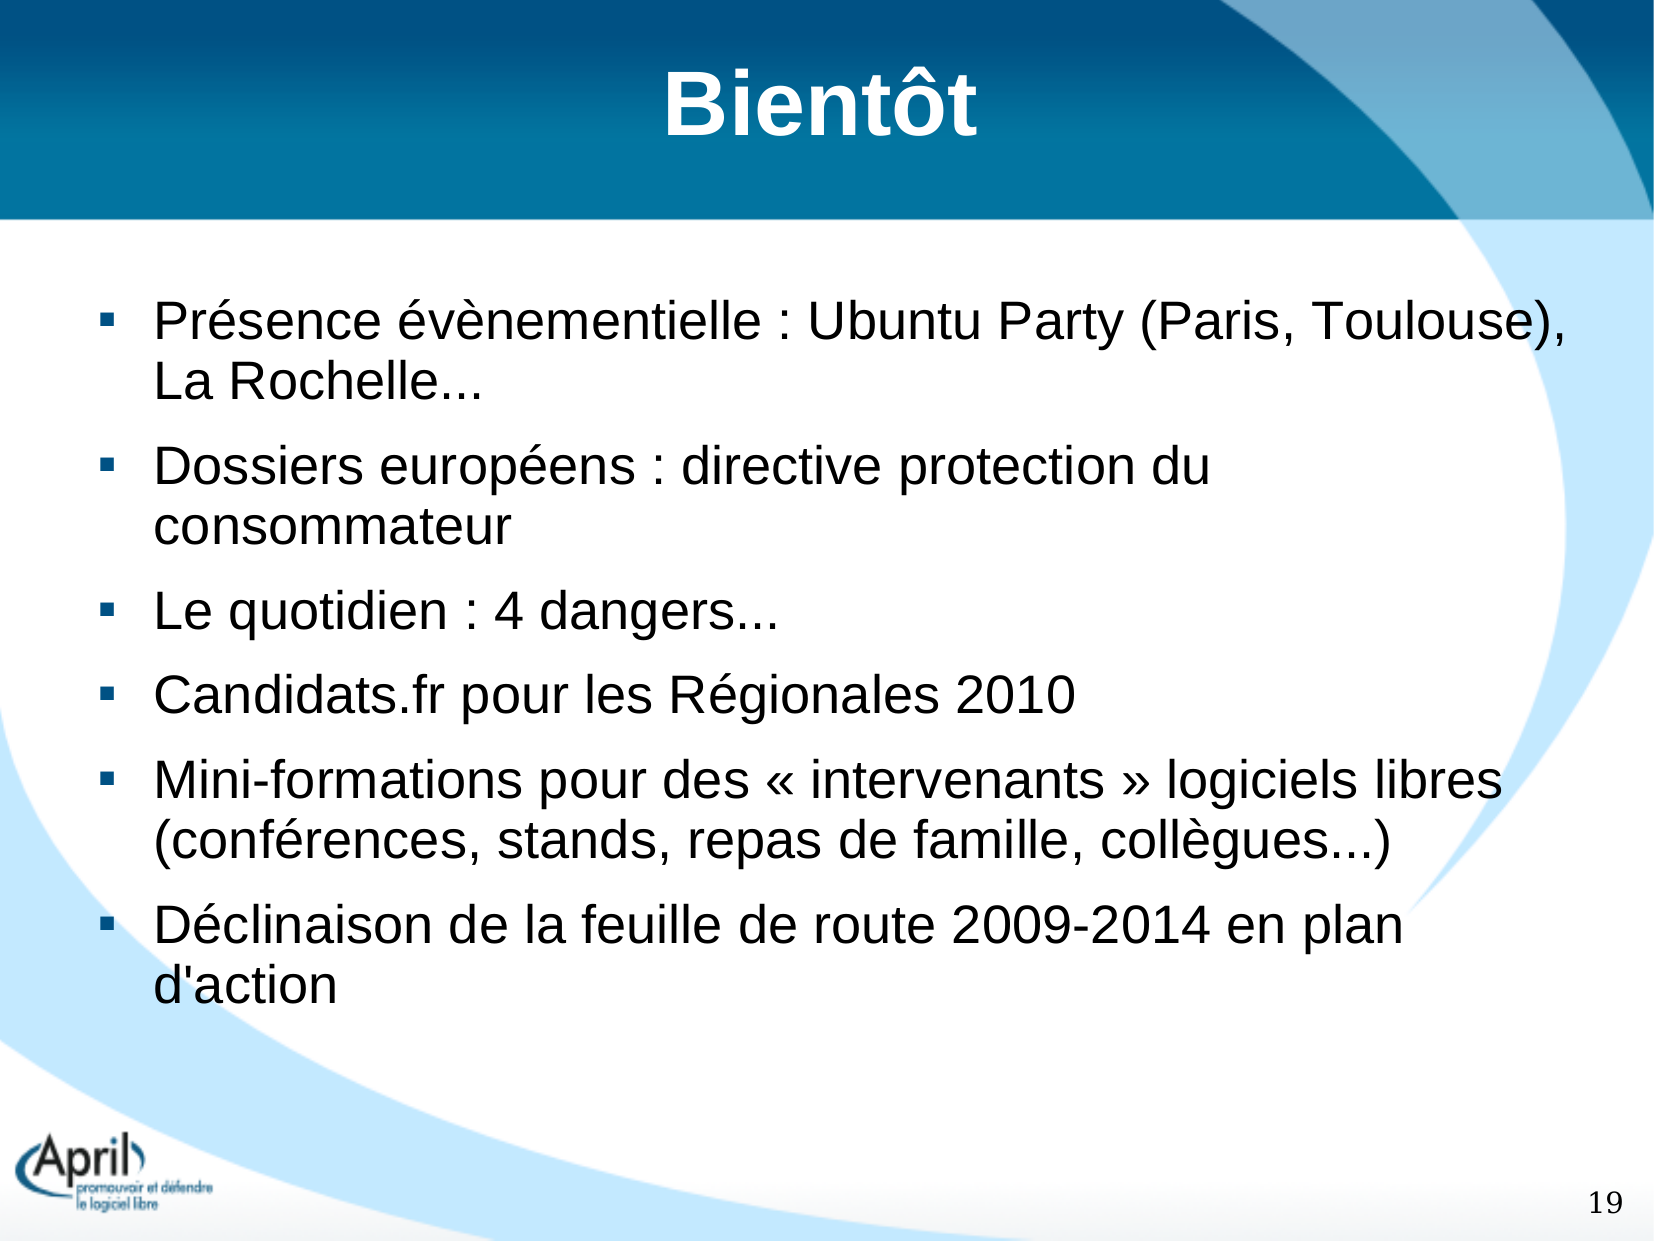

# Bientôt
Présence évènementielle : Ubuntu Party (Paris, Toulouse), La Rochelle...
Dossiers européens : directive protection du consommateur
Le quotidien : 4 dangers...
Candidats.fr pour les Régionales 2010
Mini-formations pour des « intervenants » logiciels libres (conférences, stands, repas de famille, collègues...)
Déclinaison de la feuille de route 2009-2014 en plan d'action
19